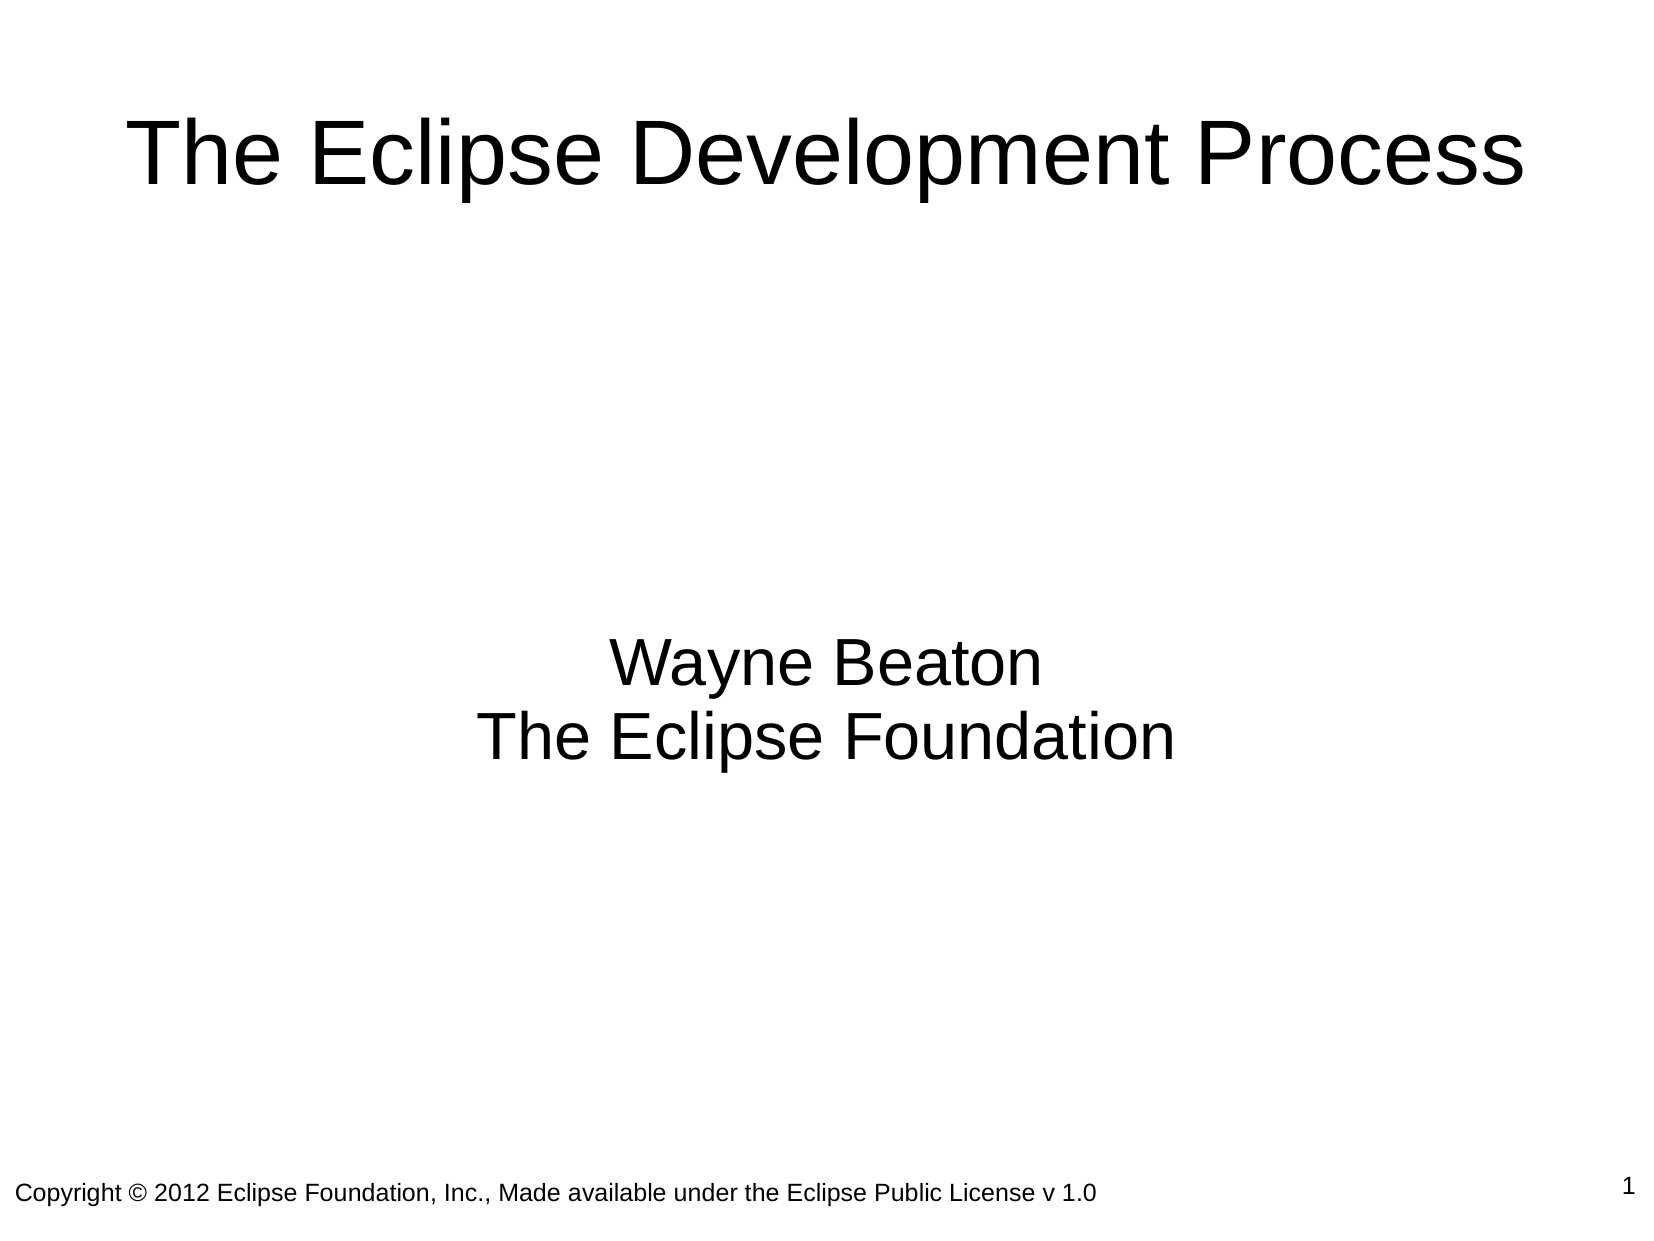

# The Eclipse Development Process
Wayne Beaton
The Eclipse Foundation
1